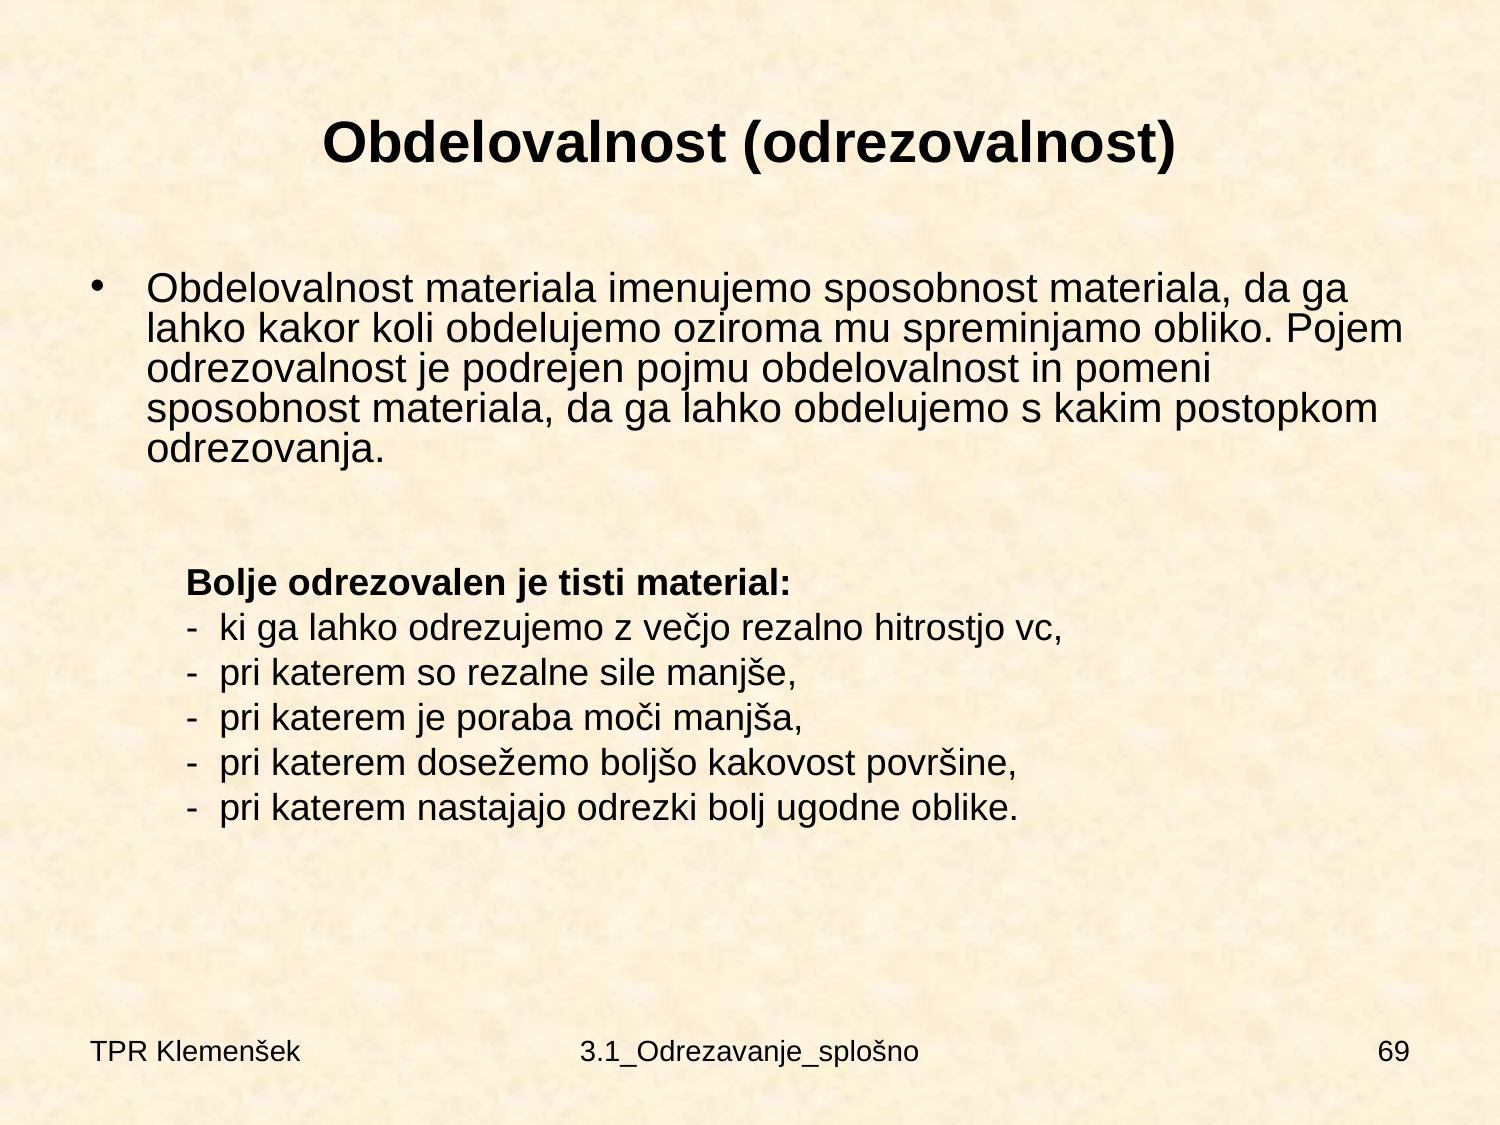

# Obdelovalnost (odrezovalnost)
Obdelovalnost materiala imenujemo sposobnost materiala, da ga lahko kakor koli obdelujemo oziroma mu spreminjamo obliko. Pojem odrezovalnost je podrejen pojmu obdelovalnost in pomeni sposobnost materiala, da ga lahko obdelujemo s kakim postopkom odrezovanja.
Bolje odrezovalen je tisti material:
- ki ga lahko odrezujemo z večjo rezalno hitrostjo vc,
- pri katerem so rezalne sile manjše,
- pri katerem je poraba moči manjša,
- pri katerem dosežemo boljšo kakovost površine,
- pri katerem nastajajo odrezki bolj ugodne oblike.
TPR Klemenšek
3.1_Odrezavanje_splošno